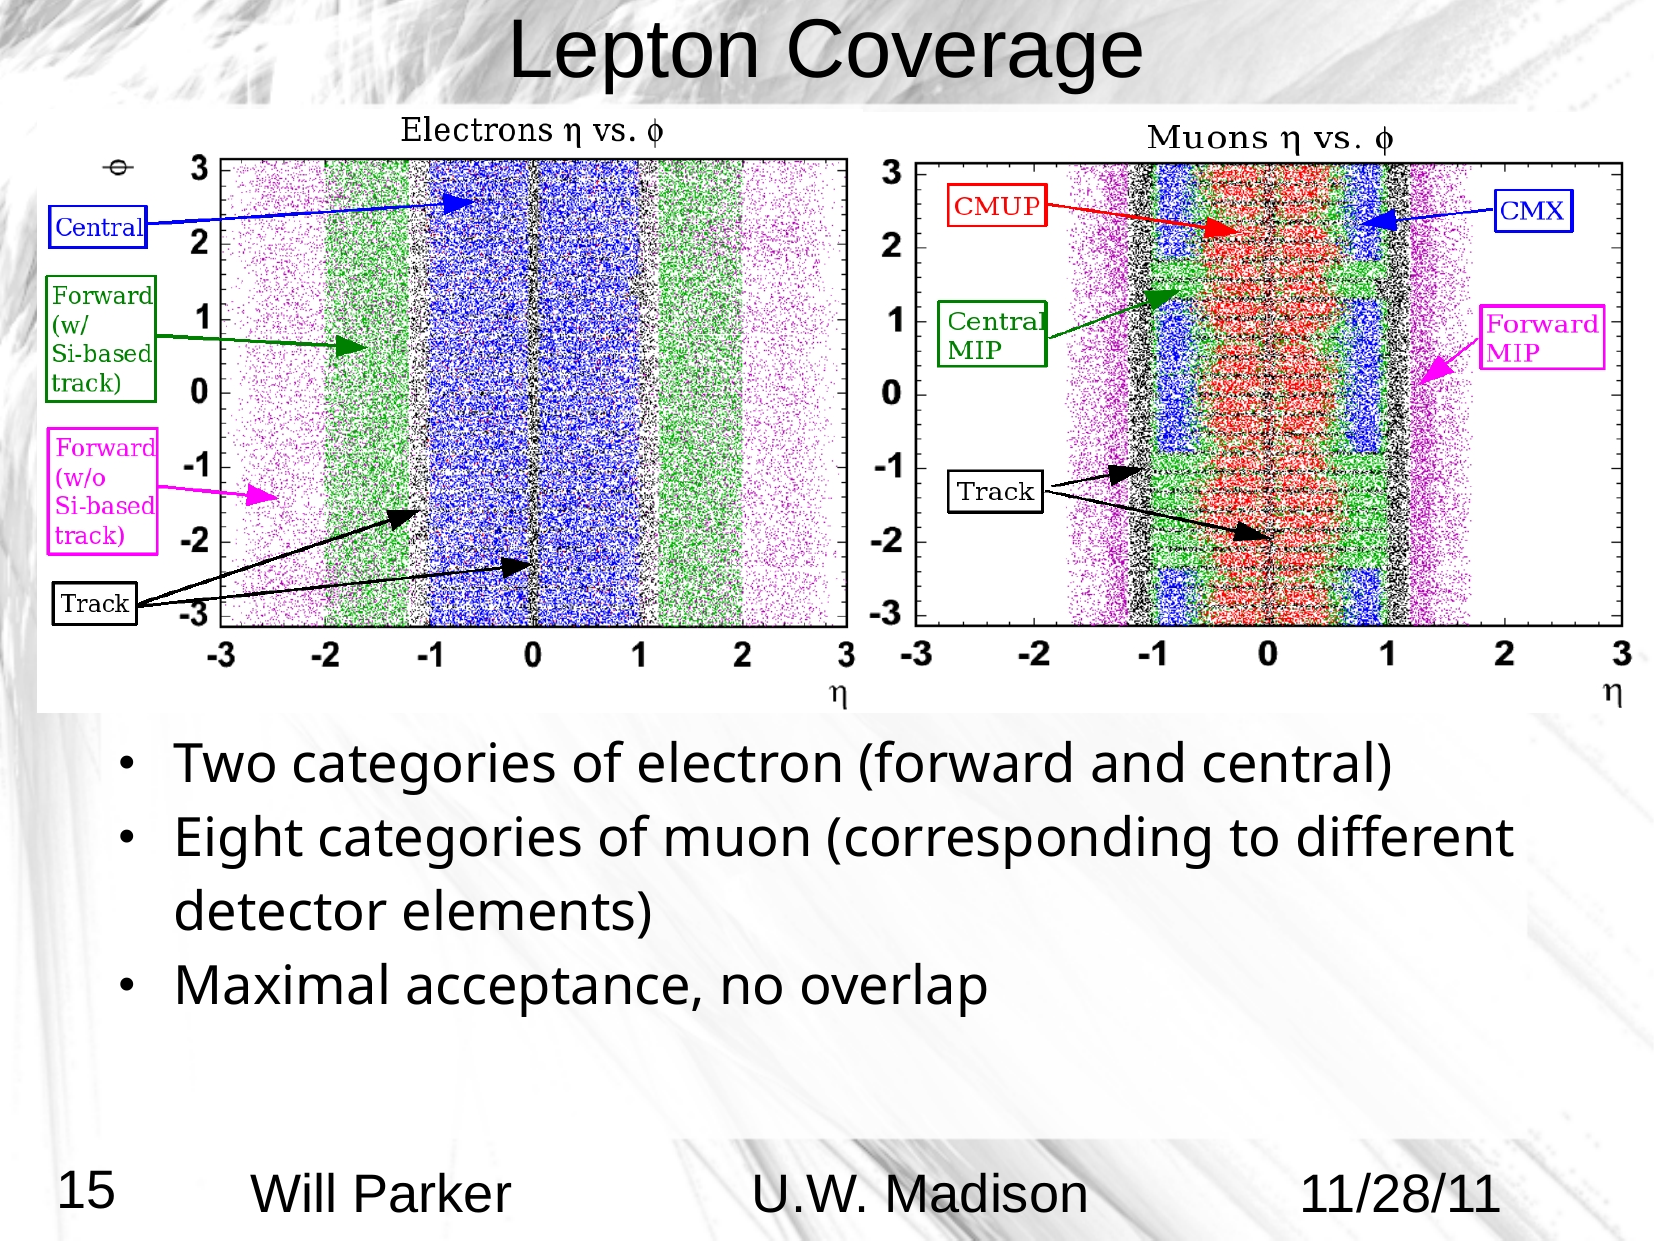

# Lepton Coverage
Two categories of electron (forward and central)
Eight categories of muon (corresponding to different detector elements)
Maximal acceptance, no overlap
15
 Will Parker U.W. Madison 11/28/11